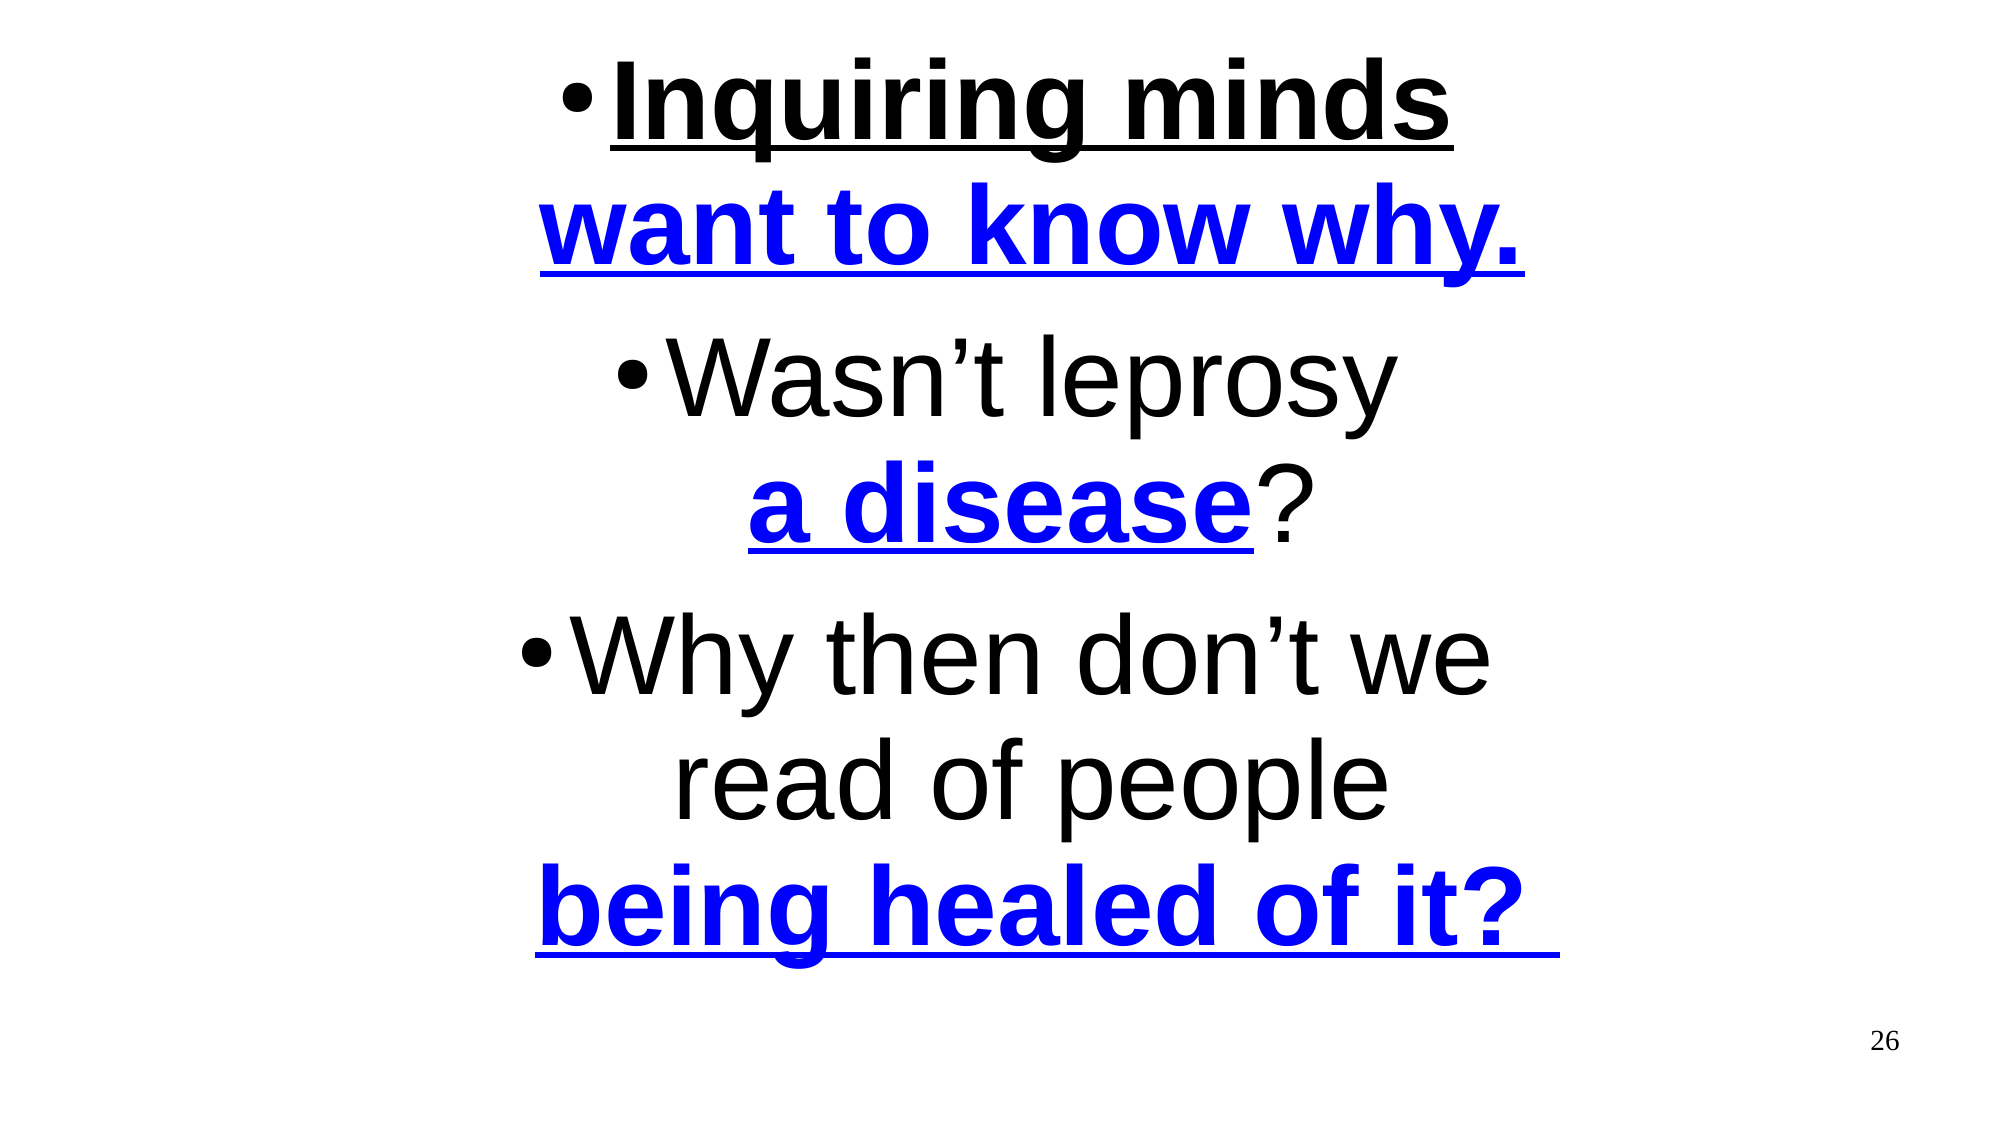

# Inquiring minds want to know why.
Wasn’t leprosy
a disease?
Why then don’t we
read of people 
being healed of it?
26